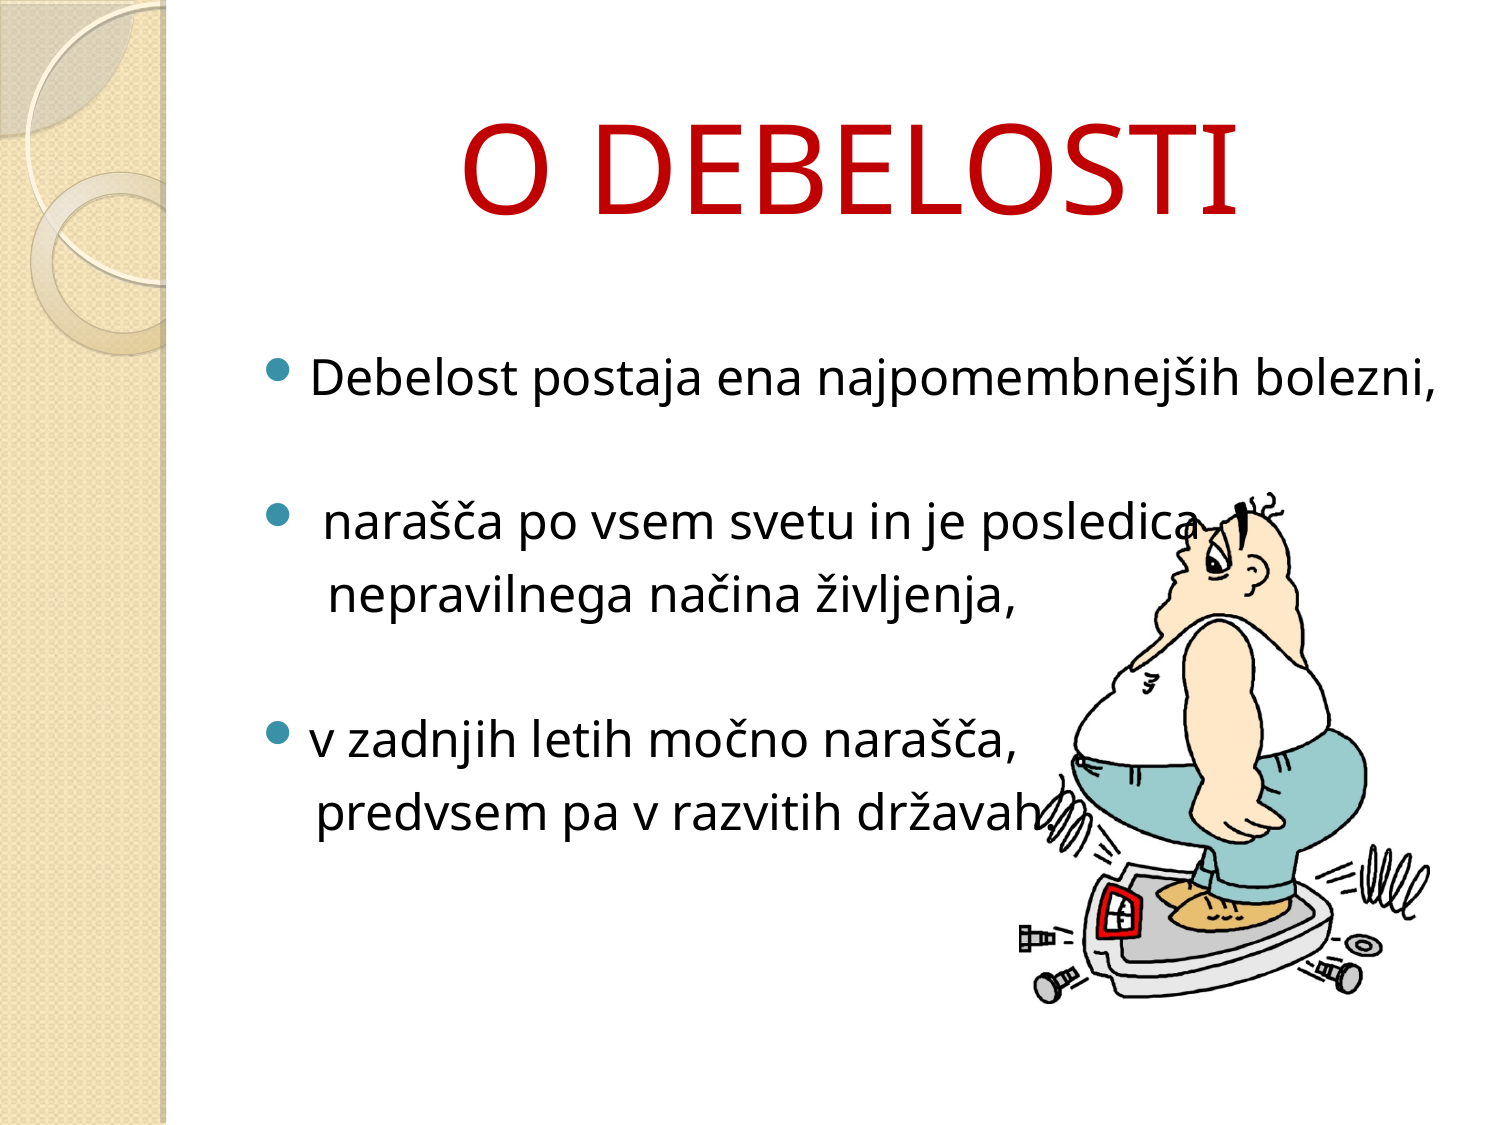

# O DEBELOSTI
Debelost postaja ena najpomembnejših bolezni,
 narašča po vsem svetu in je posledica
 nepravilnega načina življenja,
v zadnjih letih močno narašča,
 predvsem pa v razvitih državah.